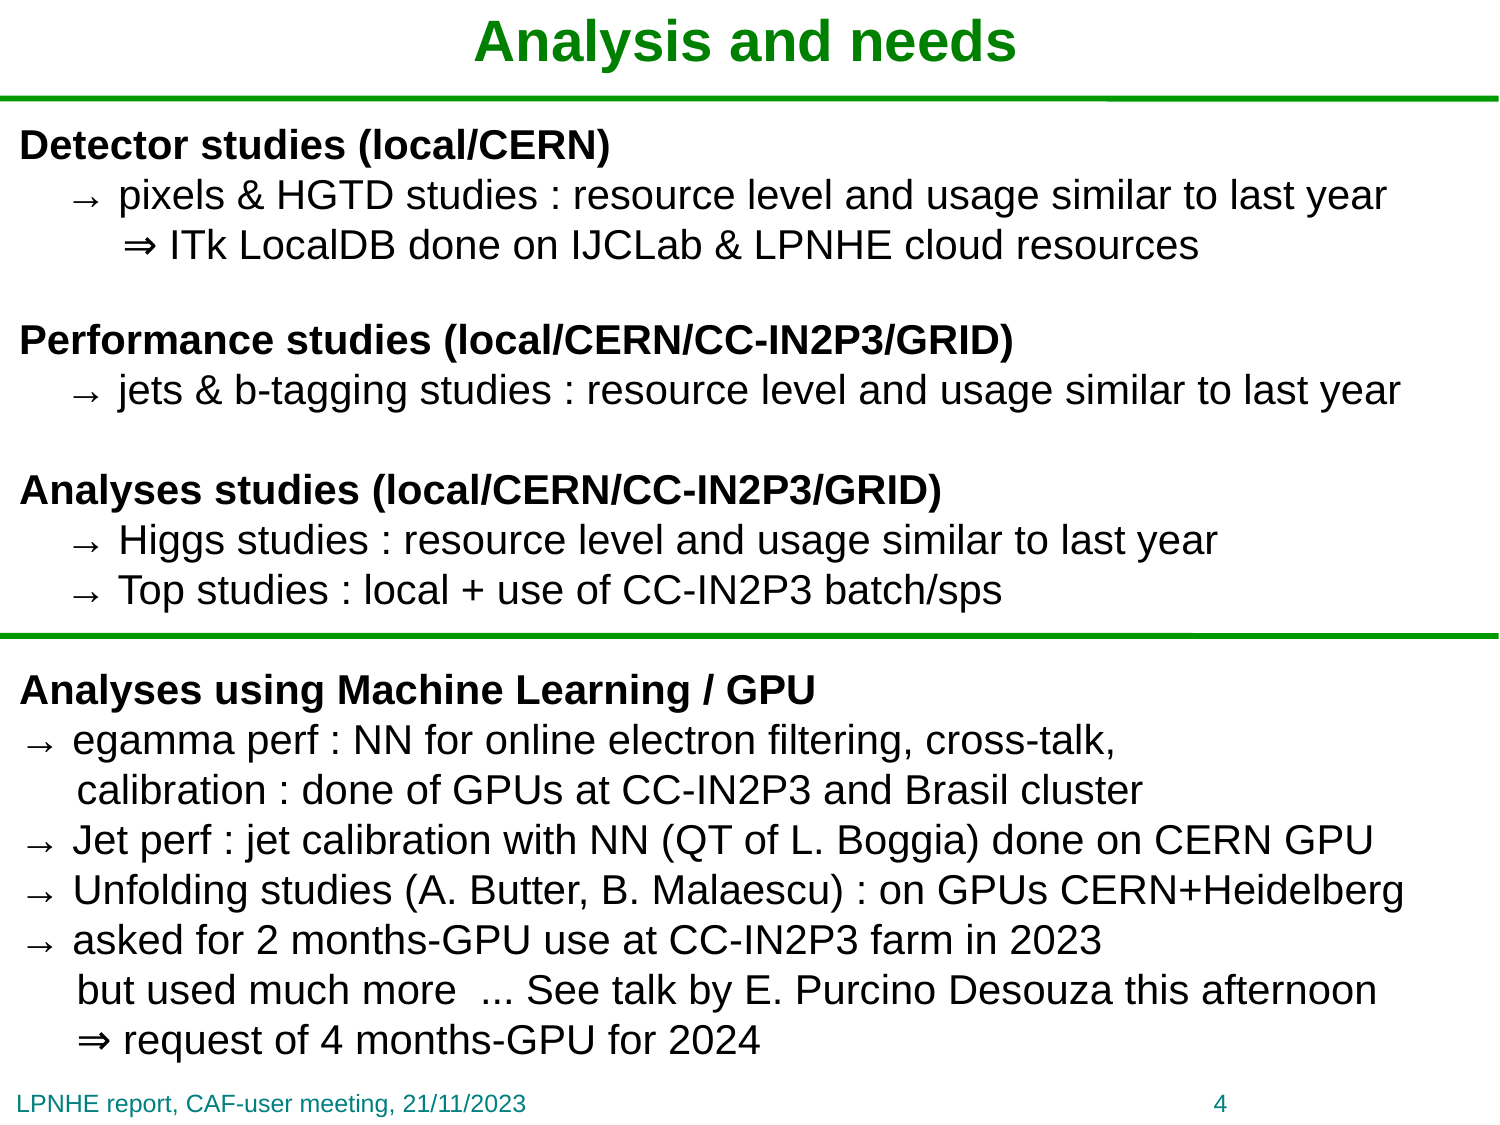

Analysis and needs
Detector studies (local/CERN)
 → pixels & HGTD studies : resource level and usage similar to last year
 ⇒ ITk LocalDB done on IJCLab & LPNHE cloud resources
Performance studies (local/CERN/CC-IN2P3/GRID)
 → jets & b-tagging studies : resource level and usage similar to last year
Analyses studies (local/CERN/CC-IN2P3/GRID)
 → Higgs studies : resource level and usage similar to last year
 → Top studies : local + use of CC-IN2P3 batch/sps
Analyses using Machine Learning / GPU
→ egamma perf : NN for online electron filtering, cross-talk,
 calibration : done of GPUs at CC-IN2P3 and Brasil cluster
→ Jet perf : jet calibration with NN (QT of L. Boggia) done on CERN GPU
→ Unfolding studies (A. Butter, B. Malaescu) : on GPUs CERN+Heidelberg
→ asked for 2 months-GPU use at CC-IN2P3 farm in 2023
 but used much more  ... See talk by E. Purcino Desouza this afternoon
 ⇒ request of 4 months-GPU for 2024